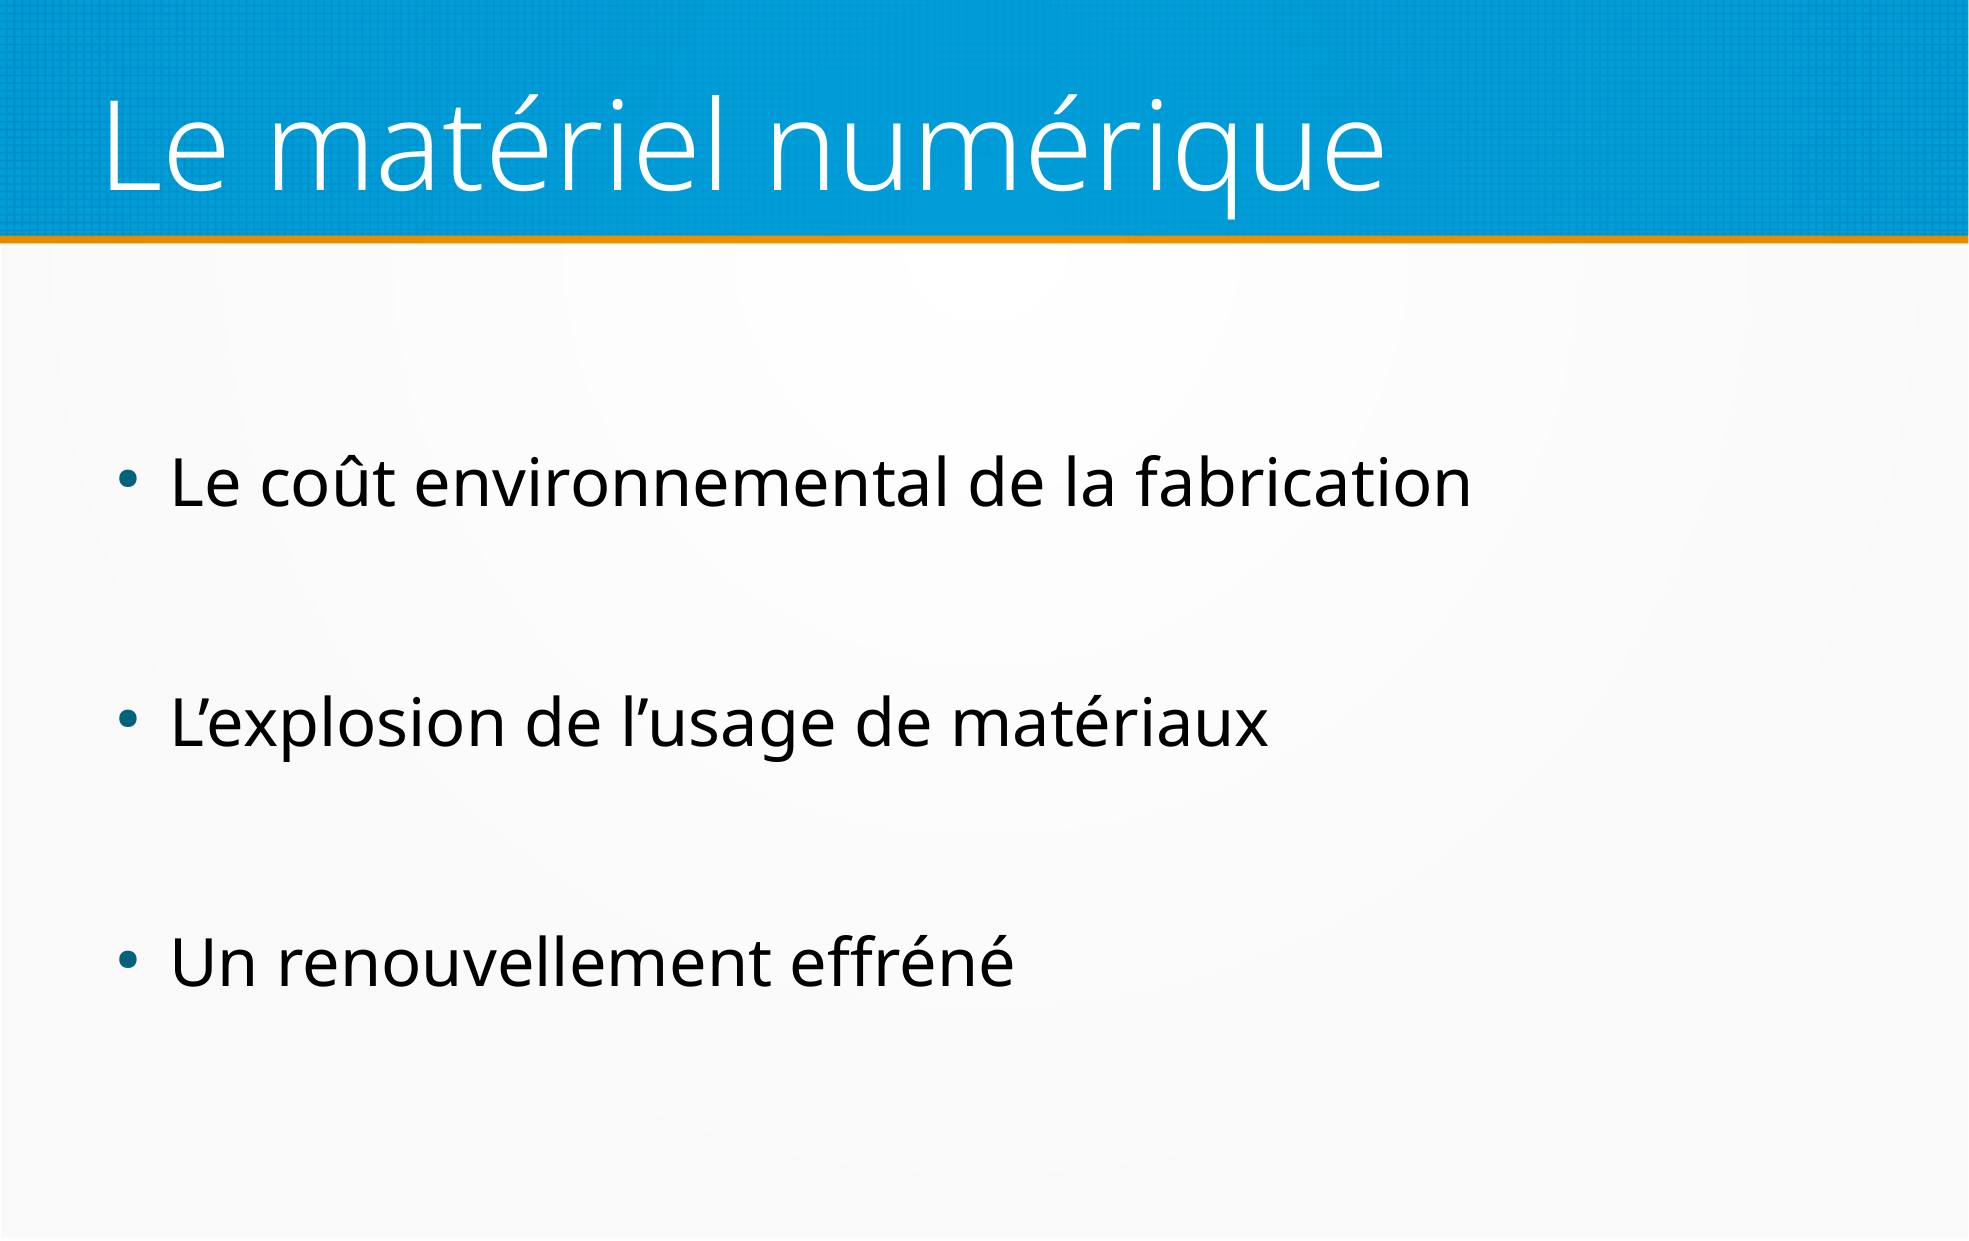

# Le matériel numérique
Le coût environnemental de la fabrication
L’explosion de l’usage de matériaux
Un renouvellement effréné